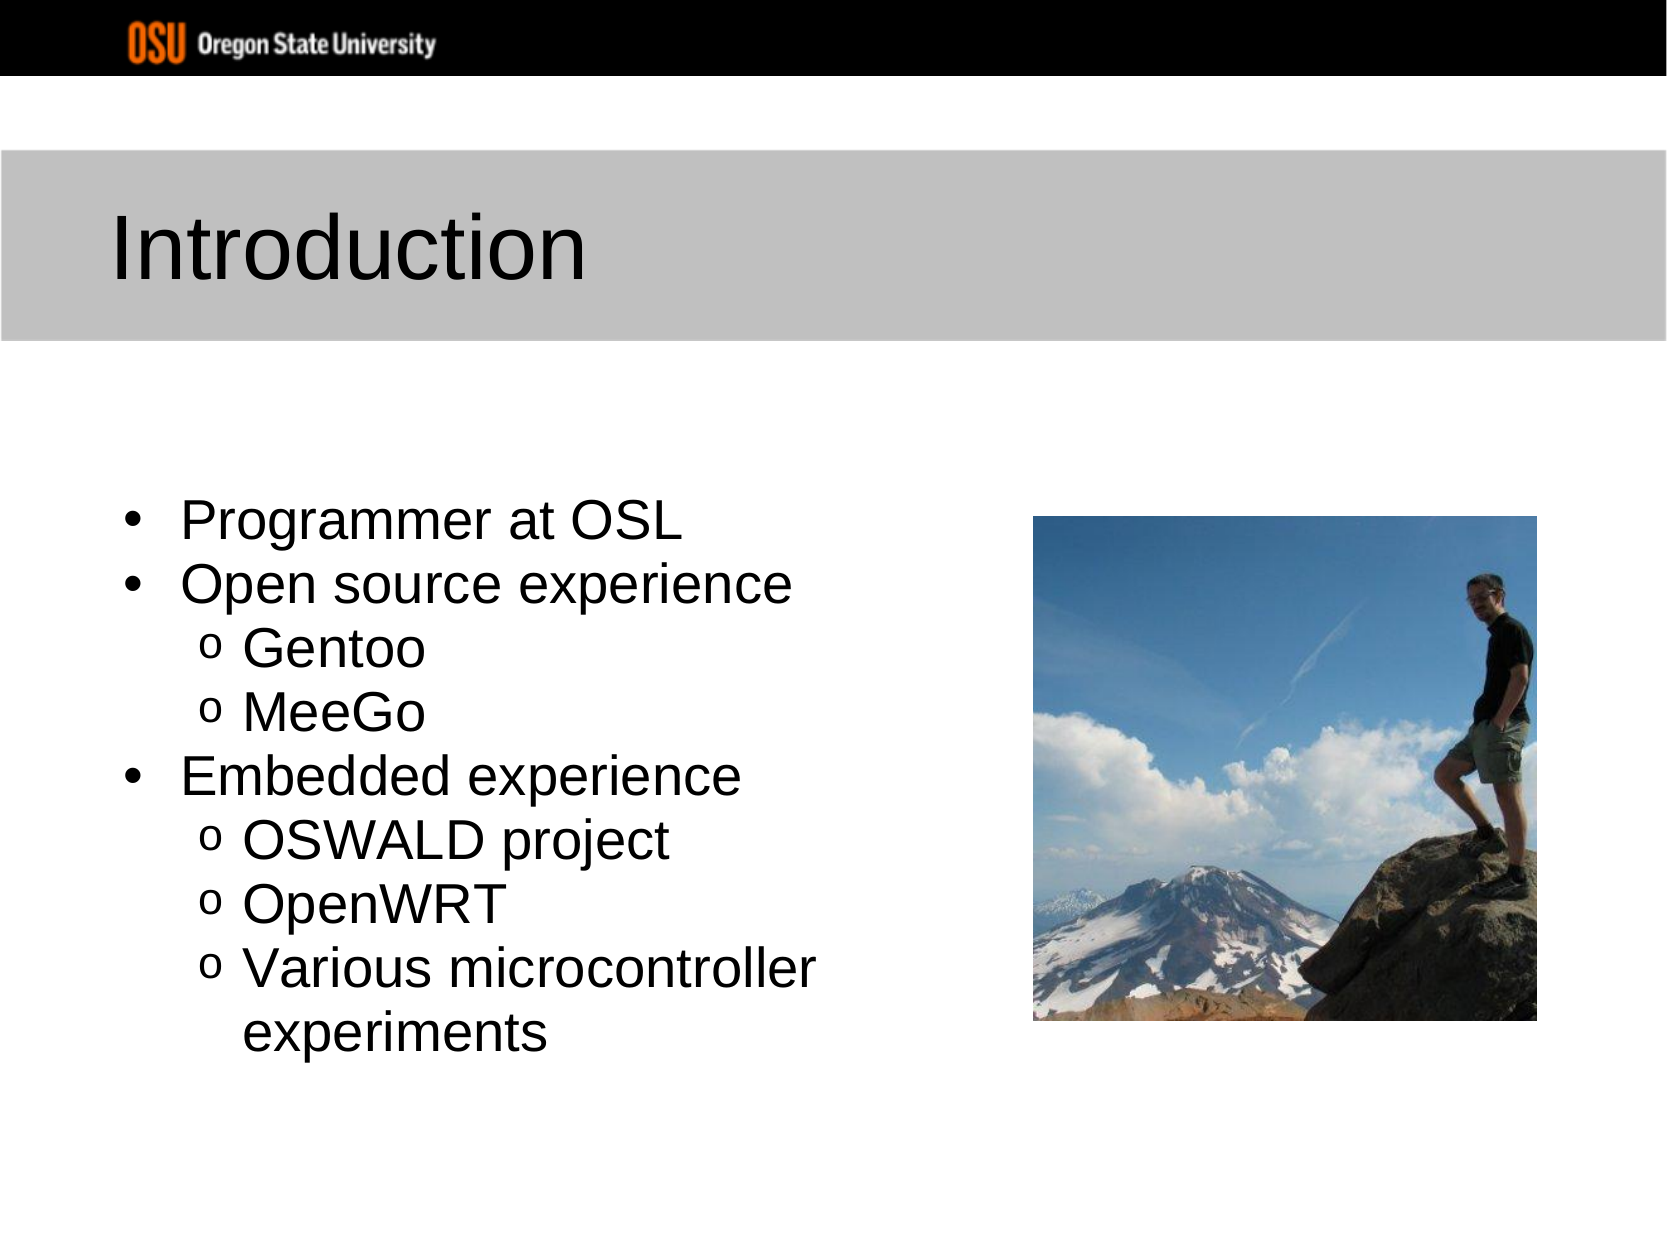

# Introduction
Programmer at OSL
Open source experience
Gentoo
MeeGo
Embedded experience
OSWALD project
OpenWRT
Various microcontroller experiments